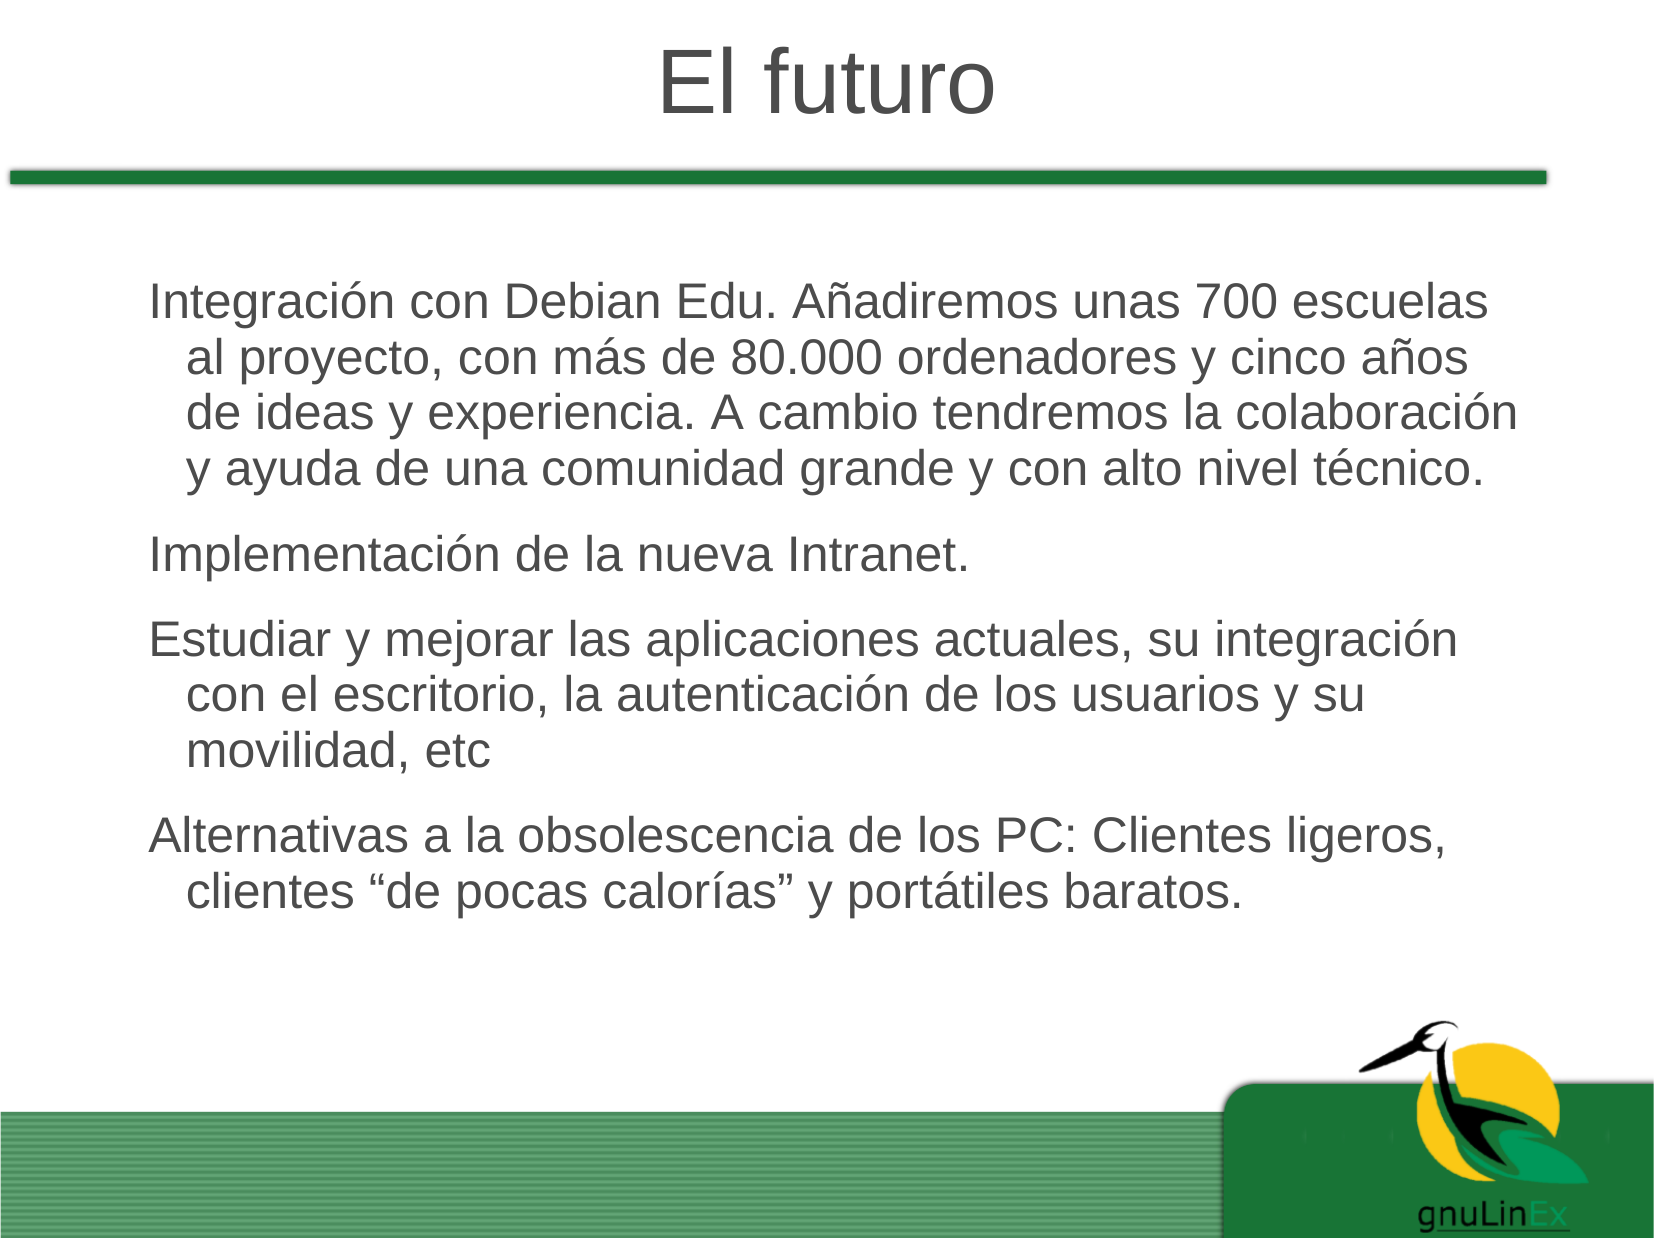

# El futuro
Integración con Debian Edu. Añadiremos unas 700 escuelas al proyecto, con más de 80.000 ordenadores y cinco años de ideas y experiencia. A cambio tendremos la colaboración y ayuda de una comunidad grande y con alto nivel técnico.
Implementación de la nueva Intranet.
Estudiar y mejorar las aplicaciones actuales, su integración con el escritorio, la autenticación de los usuarios y su movilidad, etc
Alternativas a la obsolescencia de los PC: Clientes ligeros, clientes “de pocas calorías” y portátiles baratos.